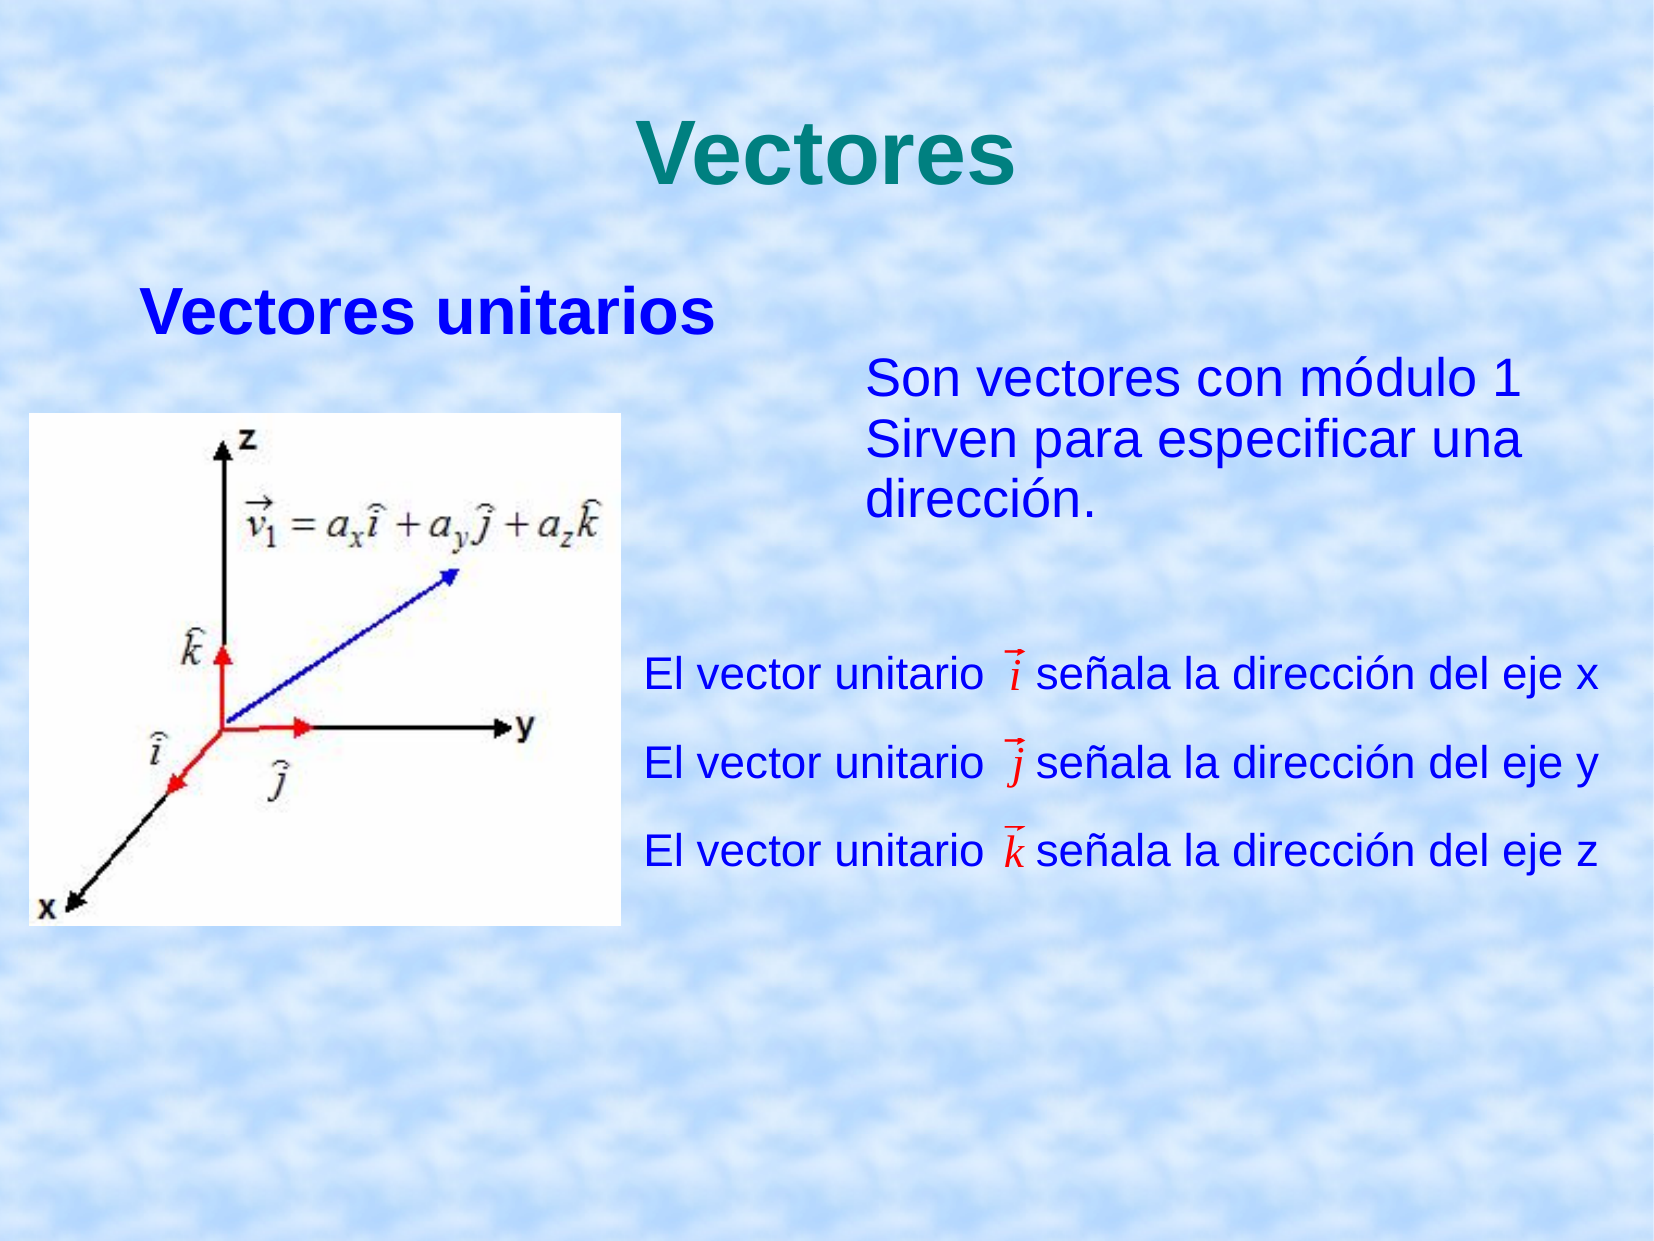

# Vectores
Vectores unitarios
Son vectores con módulo 1
Sirven para especificar una dirección.
El vector unitario señala la dirección del eje x
El vector unitario señala la dirección del eje y
El vector unitario señala la dirección del eje z
la relación entre ω y el periodo T es
ω = 2π/T
la relación entre ω y el periodo T es
ω = 2π/T
la relación entre ω y el periodo T es
ω = 2π/T